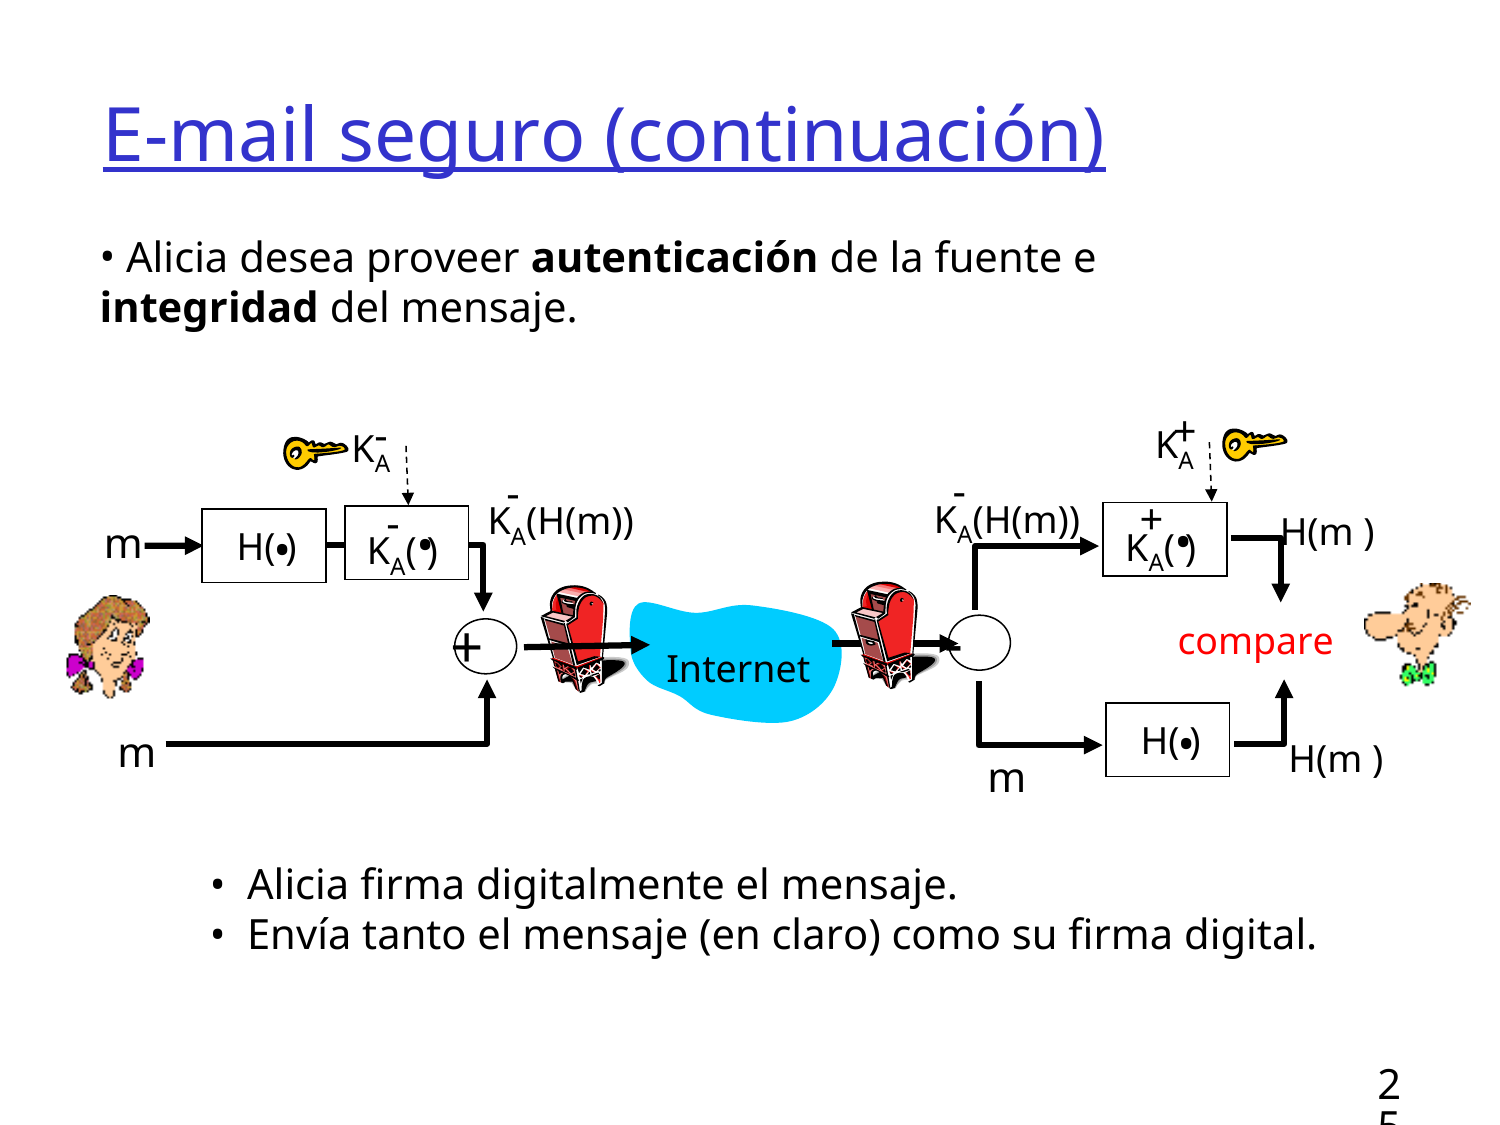

# E-mail seguro (continuación)
 Alicia desea proveer autenticación de la fuente e integridad del mensaje.
+
KA
-
KA
.
+
KA( )
-
KA(H(m))
.
-
KA( )
-
KA(H(m))
.
H( )
H(m )
m
-
+
compare
Internet
.
H( )
m
H(m )
m
 Alicia firma digitalmente el mensaje.
 Envía tanto el mensaje (en claro) como su firma digital.
25